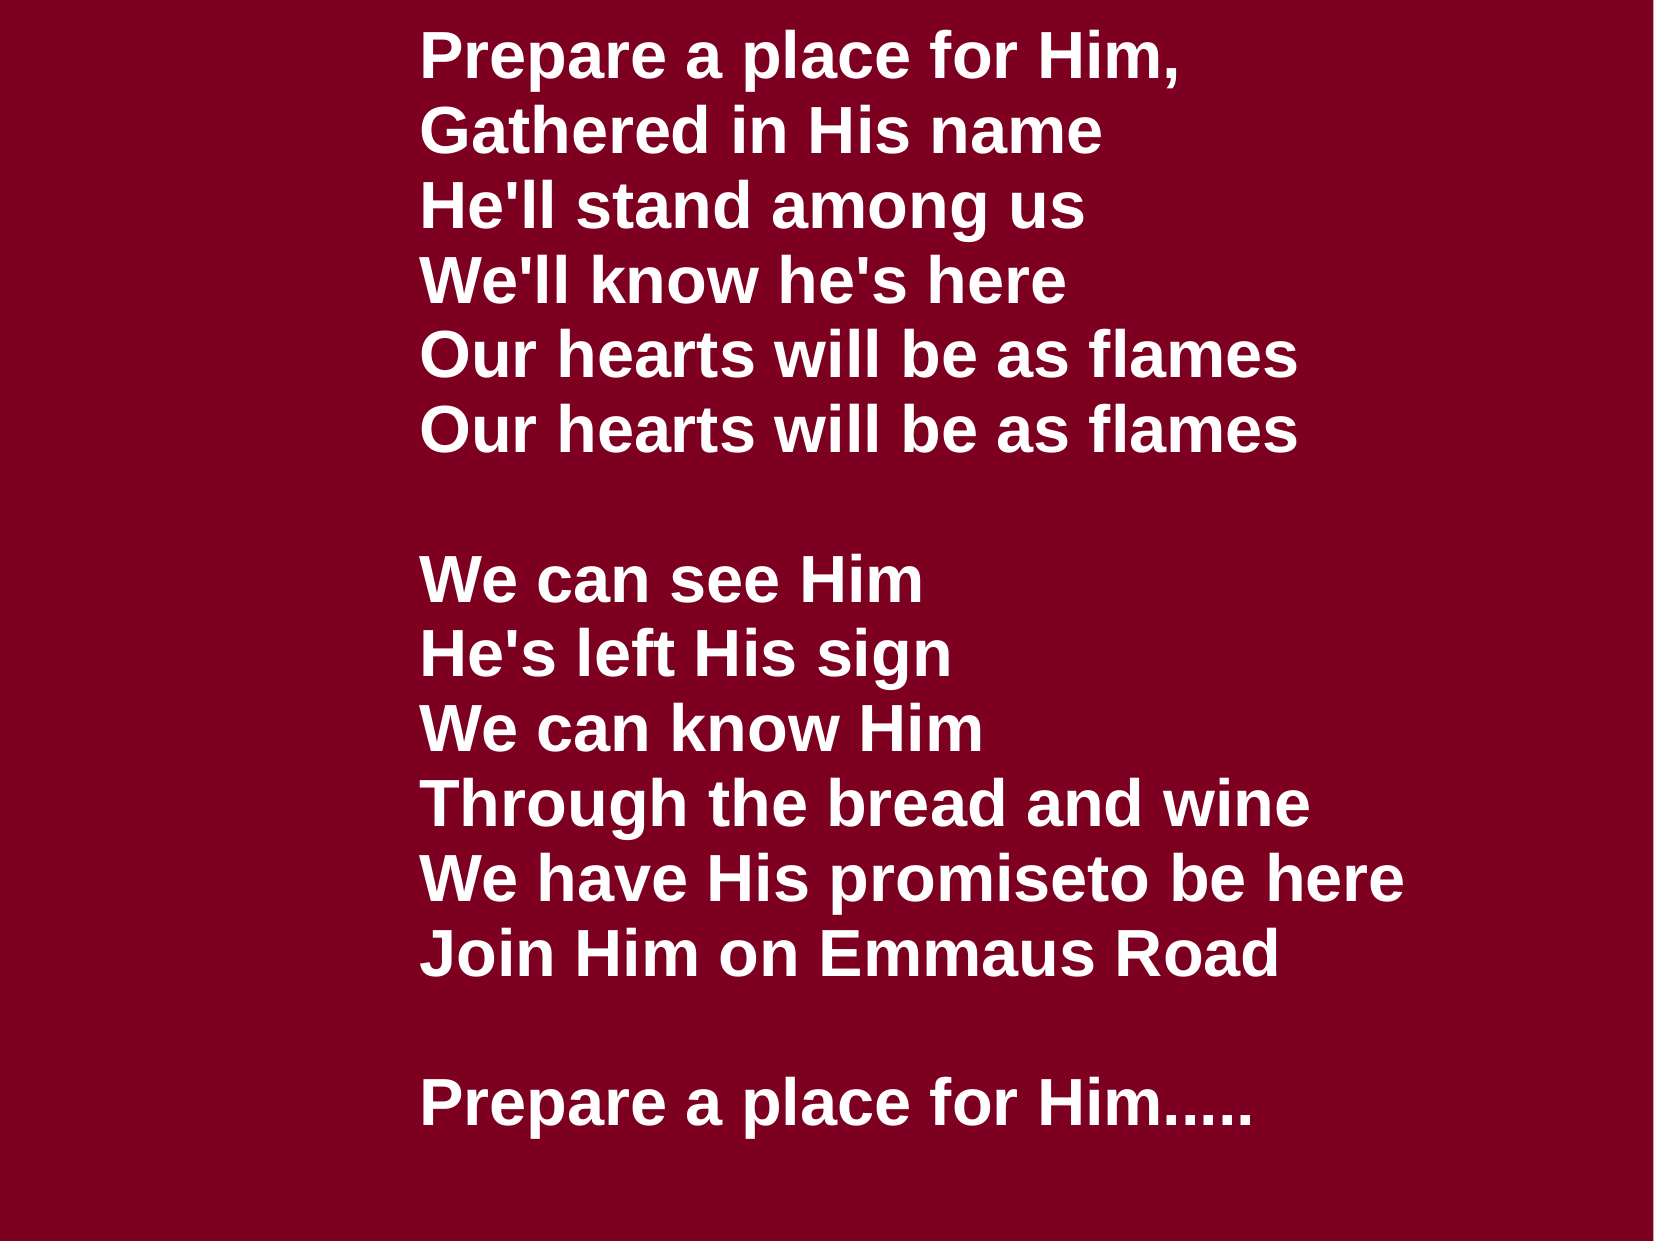

Prepare a place for Him,
						Gathered in His name
						He'll stand among us
						We'll know he's here
						Our hearts will be as flames
						Our hearts will be as flames
						We can see Him
						He's left His sign
						We can know Him
						Through the bread and wine
						We have His promiseto be here
						Join Him on Emmaus Road
 		Prepare a place for Him.....
# Prepare a place for Him